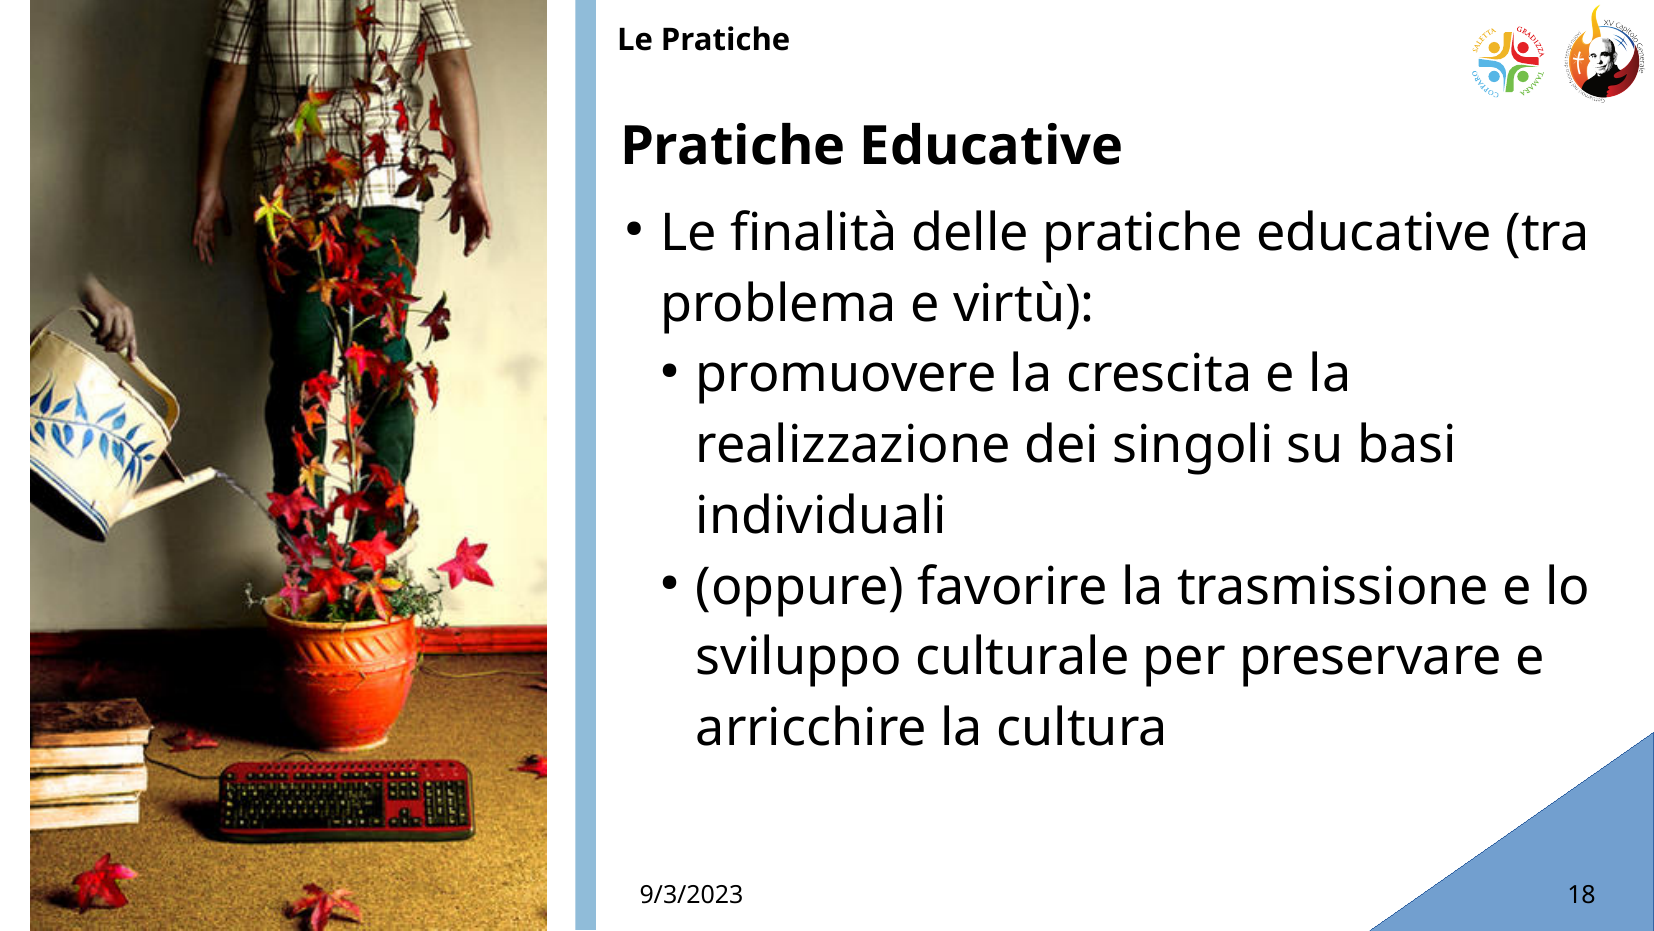

Le Pratiche
# Pratiche Educative
Le finalità delle pratiche educative (tra problema e virtù):
promuovere la crescita e la realizzazione dei singoli su basi individuali
(oppure) favorire la trasmissione e lo sviluppo culturale per preservare e arricchire la cultura